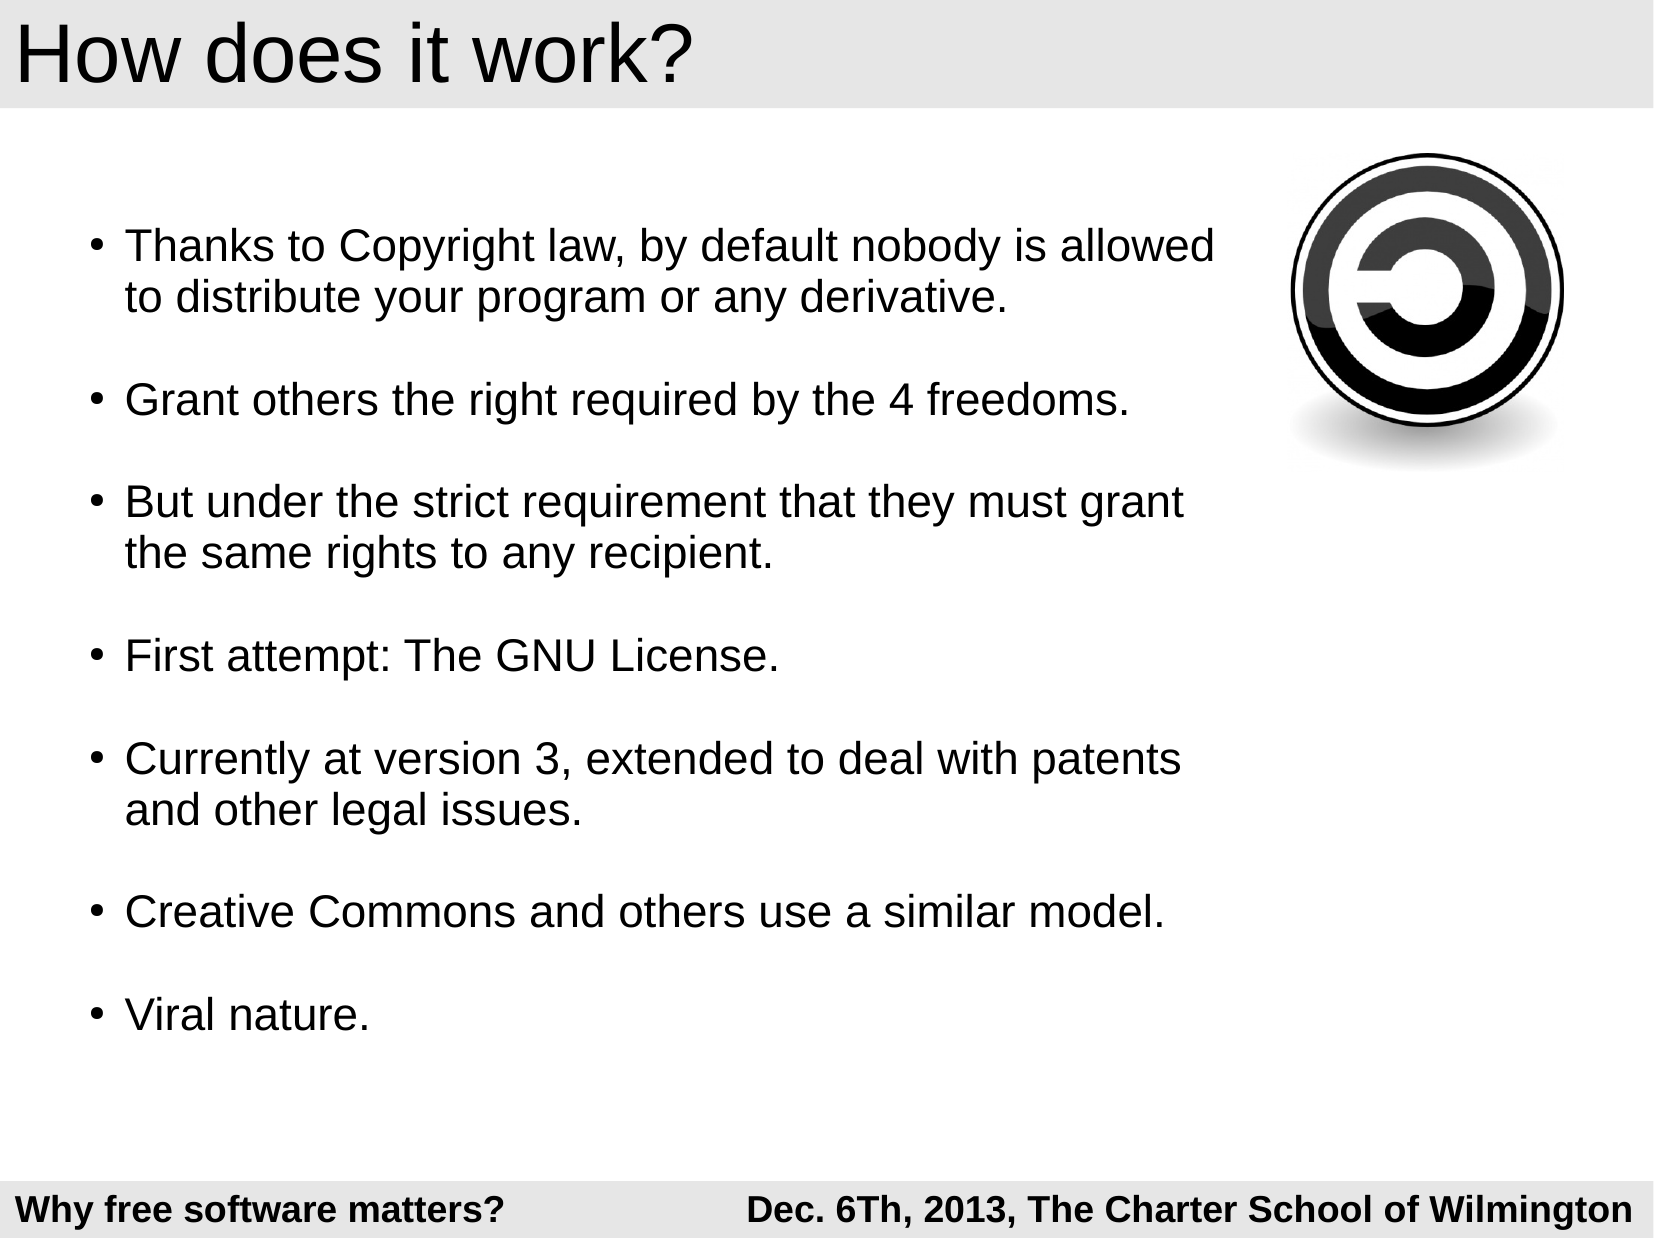

How does it work?
Thanks to Copyright law, by default nobody is allowed to distribute your program or any derivative.
Grant others the right required by the 4 freedoms.
But under the strict requirement that they must grant the same rights to any recipient.
First attempt: The GNU License.
Currently at version 3, extended to deal with patents and other legal issues.
Creative Commons and others use a similar model.
Viral nature.
Why free software matters? Dec. 6Th, 2013, The Charter School of Wilmington